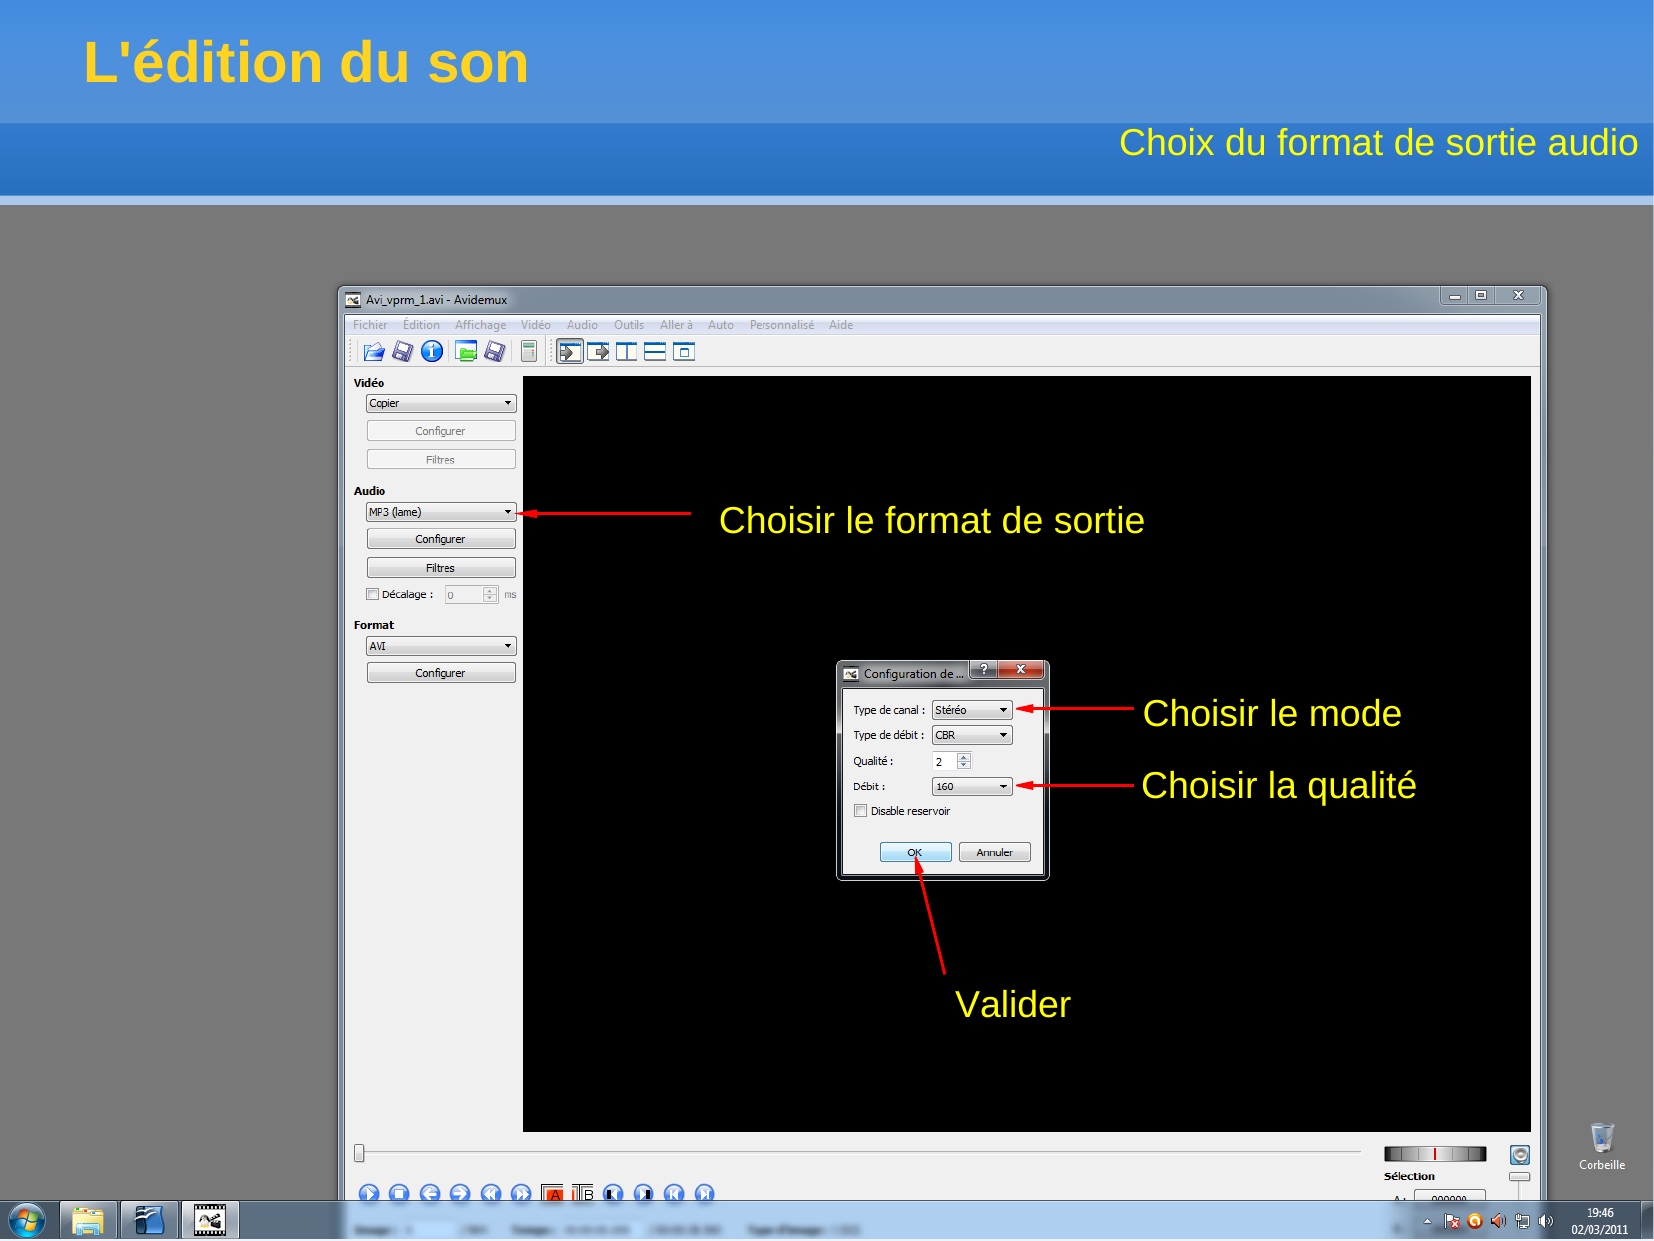

L'édition du son
Choix du format de sortie audio
#
Choisir le format de sortie
Choisir le mode
Choisir la qualité
Valider